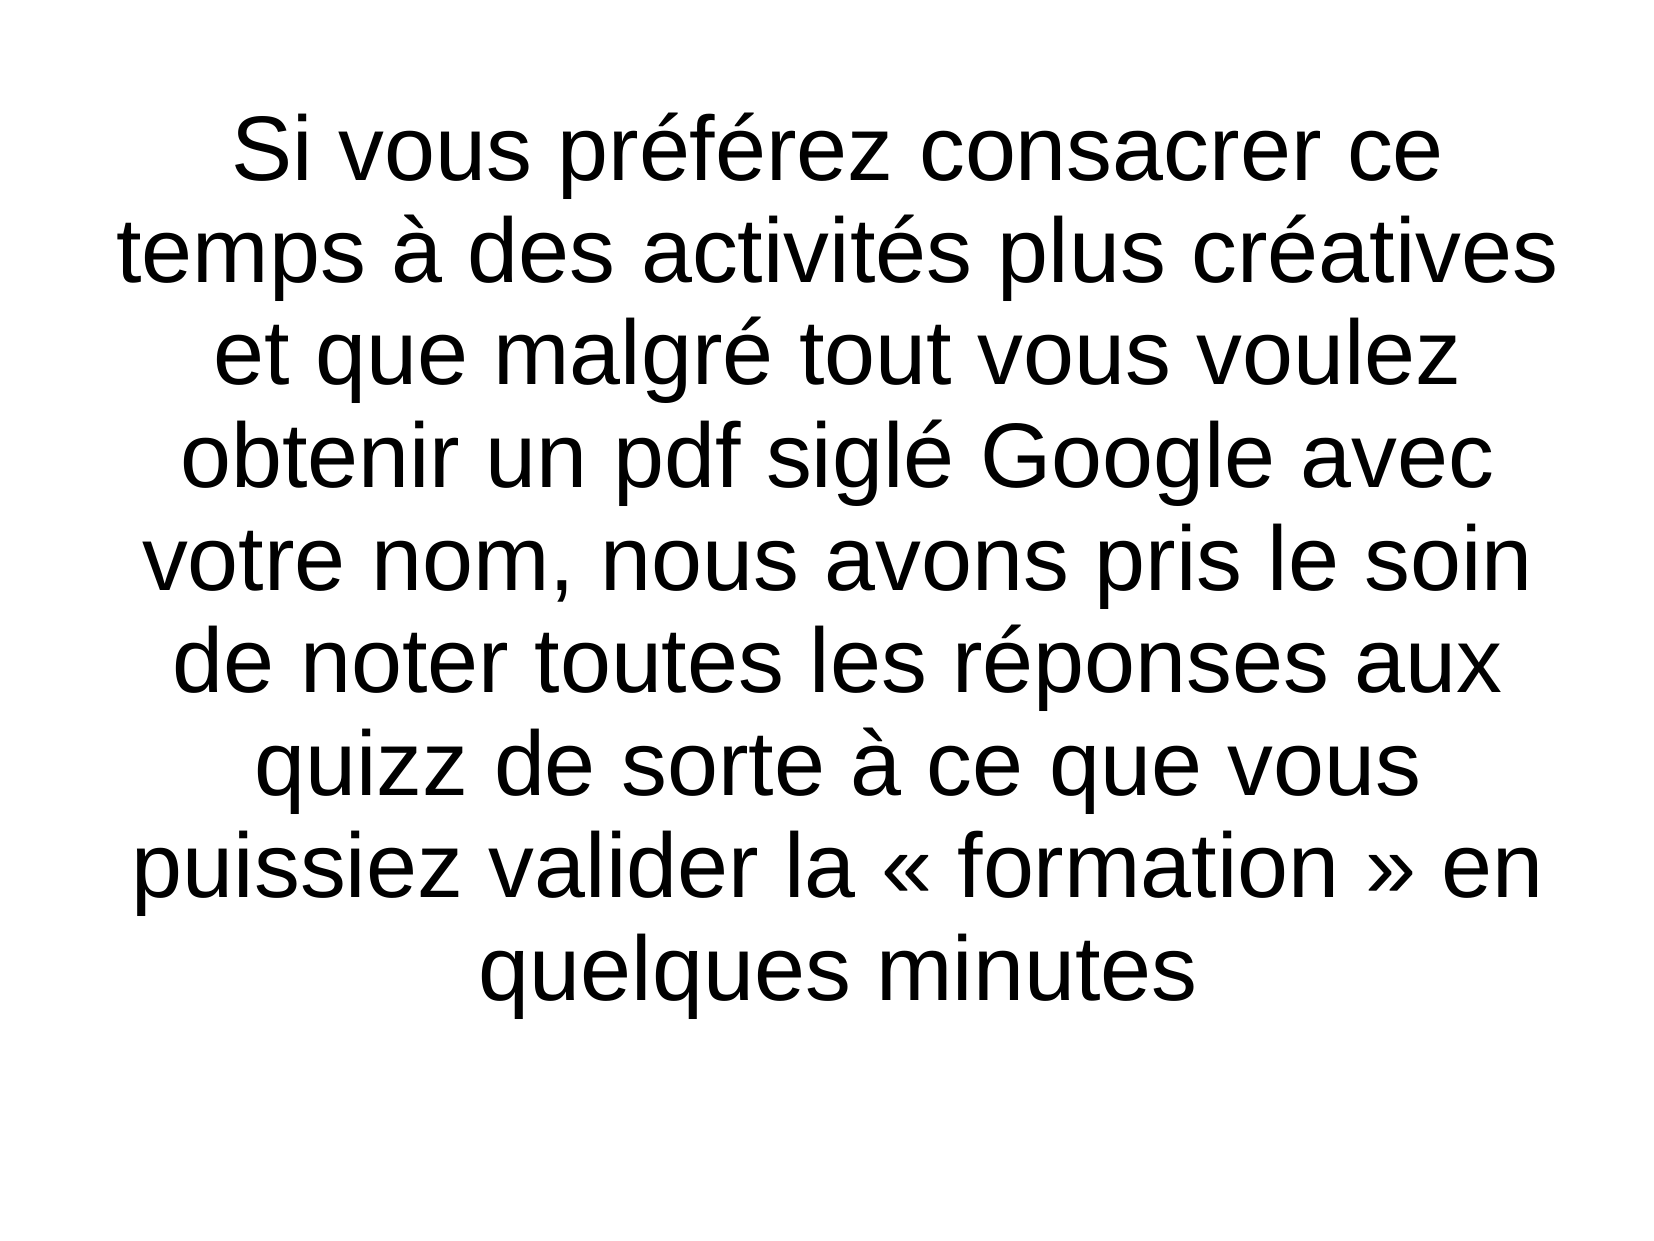

# Si vous préférez consacrer ce temps à des activités plus créatives et que malgré tout vous voulez obtenir un pdf siglé Google avec votre nom, nous avons pris le soin de noter toutes les réponses aux quizz de sorte à ce que vous puissiez valider la « formation » en quelques minutes